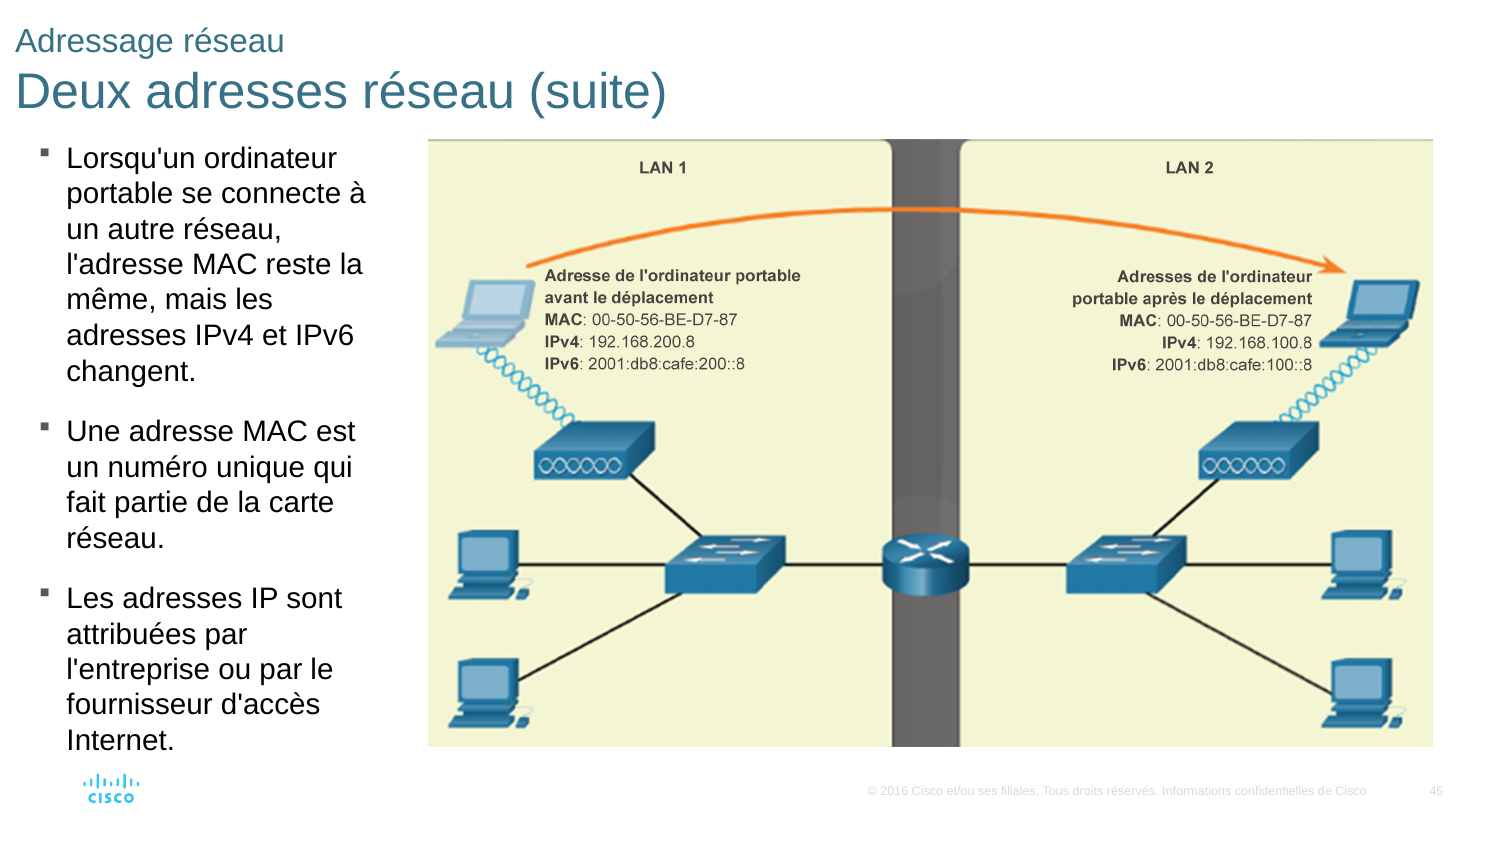

# Adressage réseau Deux adresses réseau (suite)
Lorsqu'un ordinateur portable se connecte à un autre réseau, l'adresse MAC reste la même, mais les adresses IPv4 et IPv6 changent.
Une adresse MAC est un numéro unique qui fait partie de la carte réseau.
Les adresses IP sont attribuées par l'entreprise ou par le fournisseur d'accès Internet.